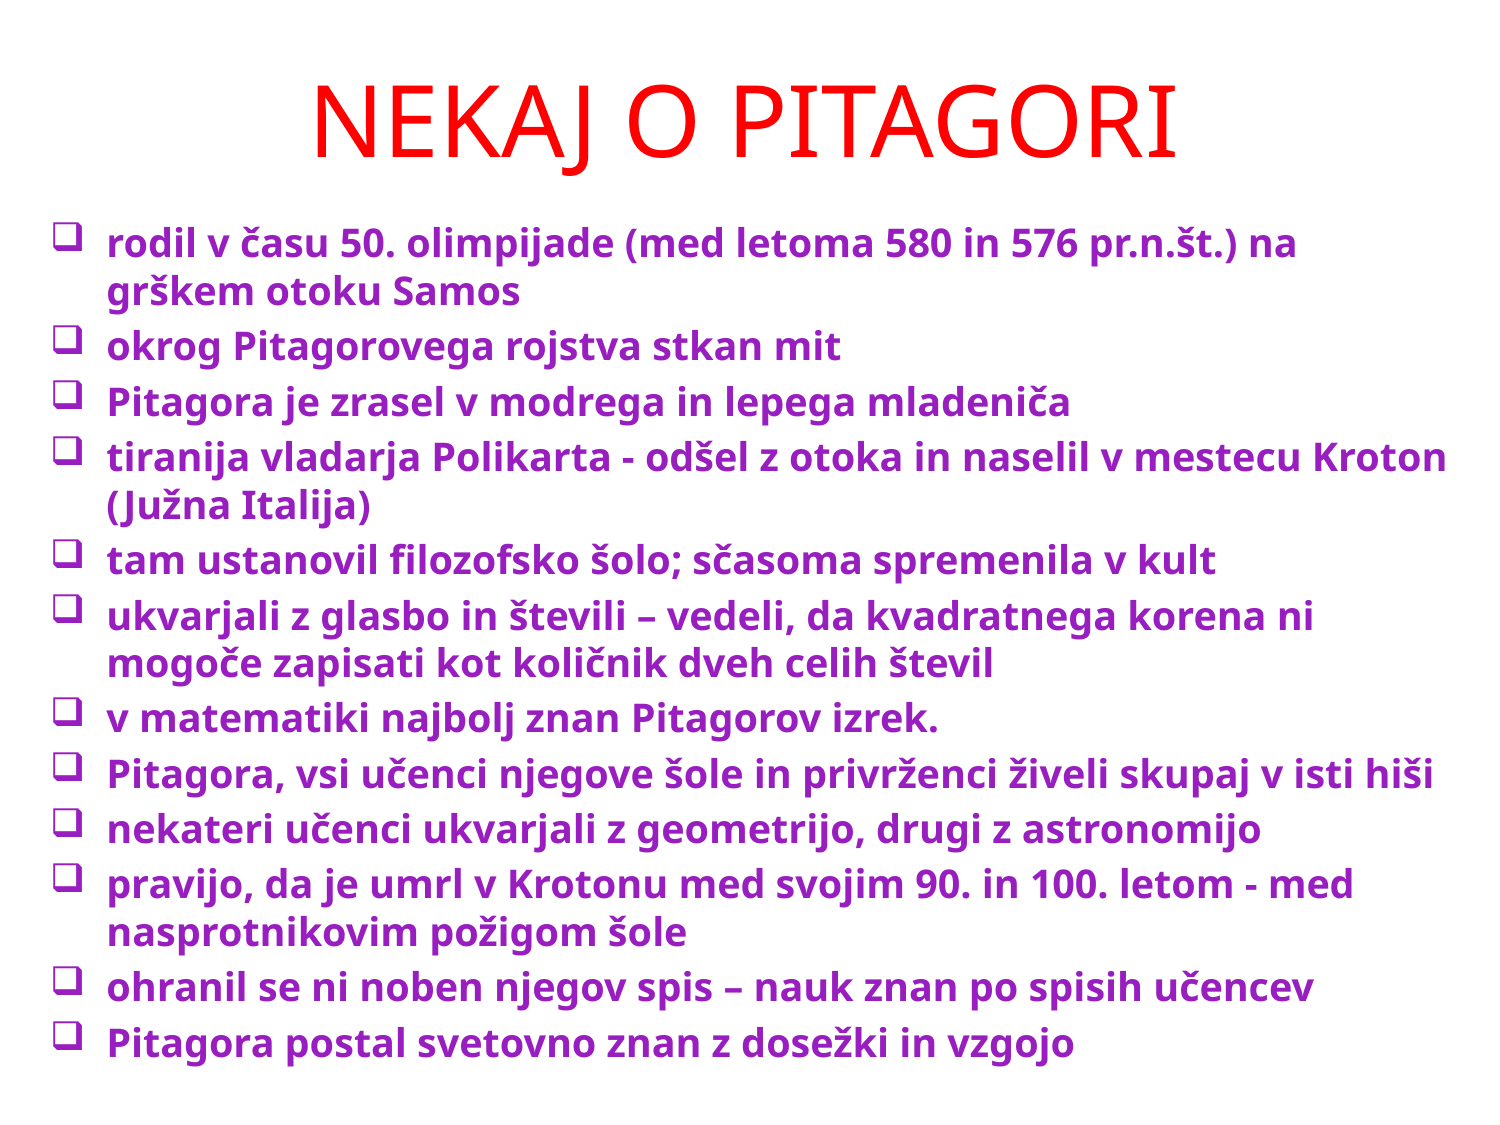

# NEKAJ O PITAGORI
rodil v času 50. olimpijade (med letoma 580 in 576 pr.n.št.) na grškem otoku Samos
okrog Pitagorovega rojstva stkan mit
Pitagora je zrasel v modrega in lepega mladeniča
tiranija vladarja Polikarta - odšel z otoka in naselil v mestecu Kroton (Južna Italija)
tam ustanovil filozofsko šolo; sčasoma spremenila v kult
ukvarjali z glasbo in števili – vedeli, da kvadratnega korena ni mogoče zapisati kot količnik dveh celih števil
v matematiki najbolj znan Pitagorov izrek.
Pitagora, vsi učenci njegove šole in privrženci živeli skupaj v isti hiši
nekateri učenci ukvarjali z geometrijo, drugi z astronomijo
pravijo, da je umrl v Krotonu med svojim 90. in 100. letom - med nasprotnikovim požigom šole
ohranil se ni noben njegov spis – nauk znan po spisih učencev
Pitagora postal svetovno znan z dosežki in vzgojo